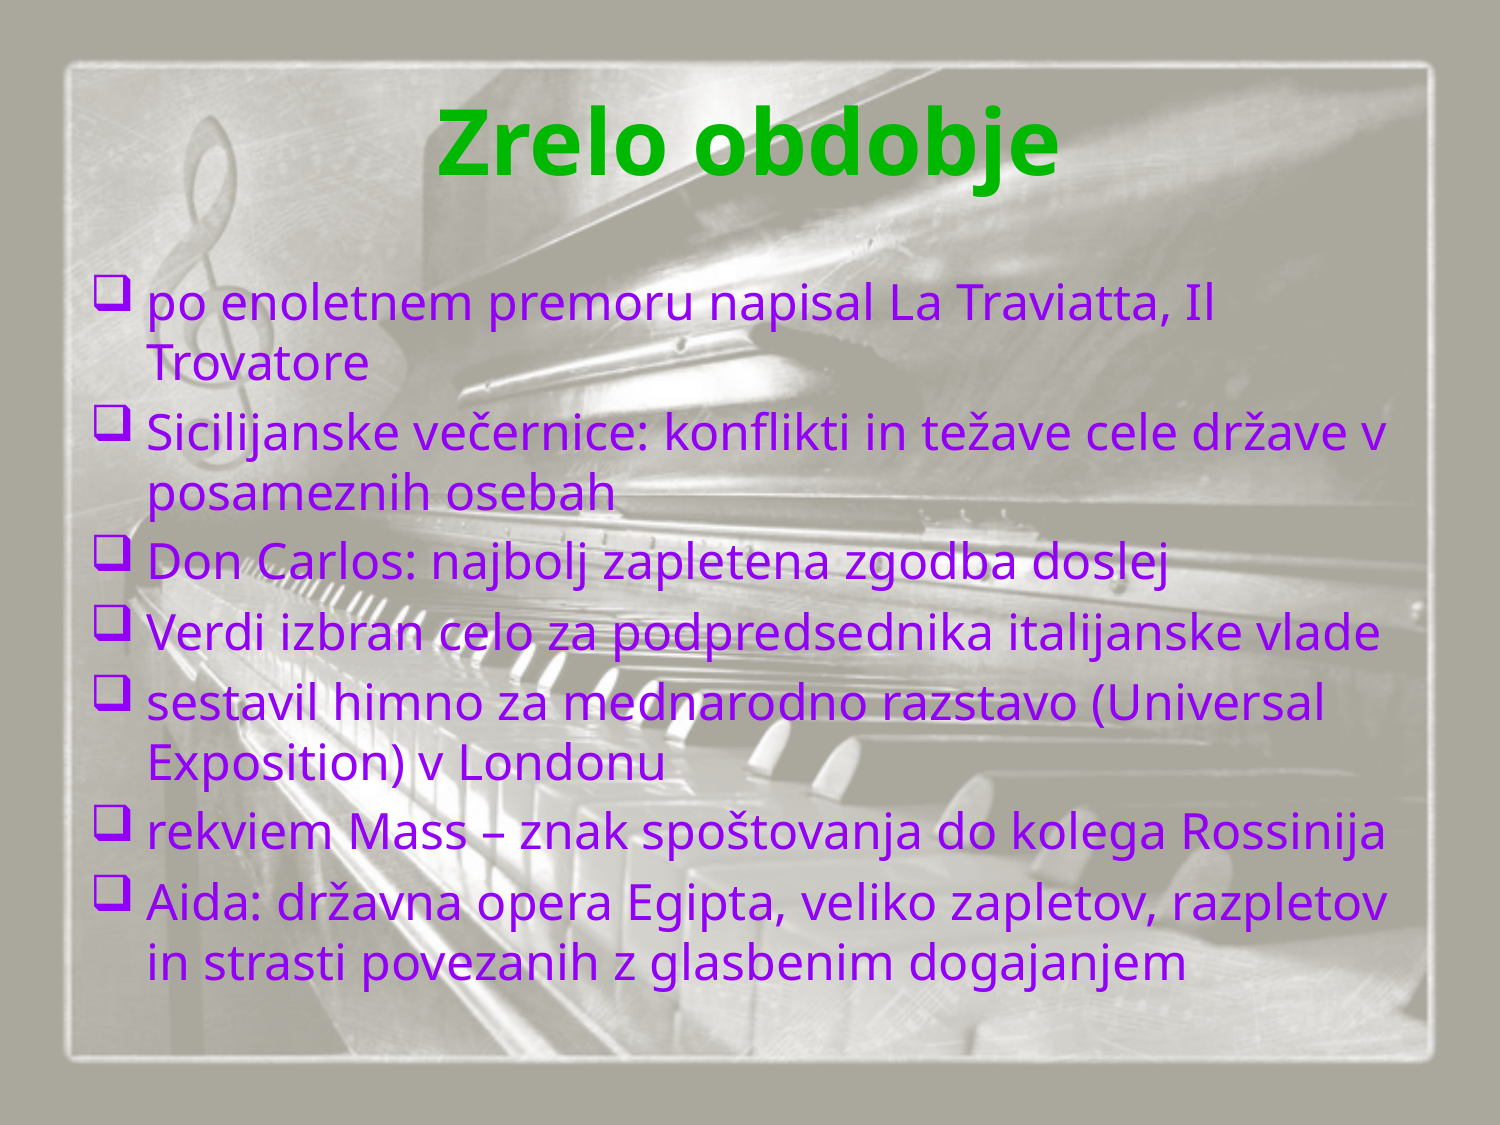

# Zrelo obdobje
po enoletnem premoru napisal La Traviatta, Il Trovatore
Sicilijanske večernice: konflikti in težave cele države v posameznih osebah
Don Carlos: najbolj zapletena zgodba doslej
Verdi izbran celo za podpredsednika italijanske vlade
sestavil himno za mednarodno razstavo (Universal Exposition) v Londonu
rekviem Mass – znak spoštovanja do kolega Rossinija
Aida: državna opera Egipta, veliko zapletov, razpletov in strasti povezanih z glasbenim dogajanjem